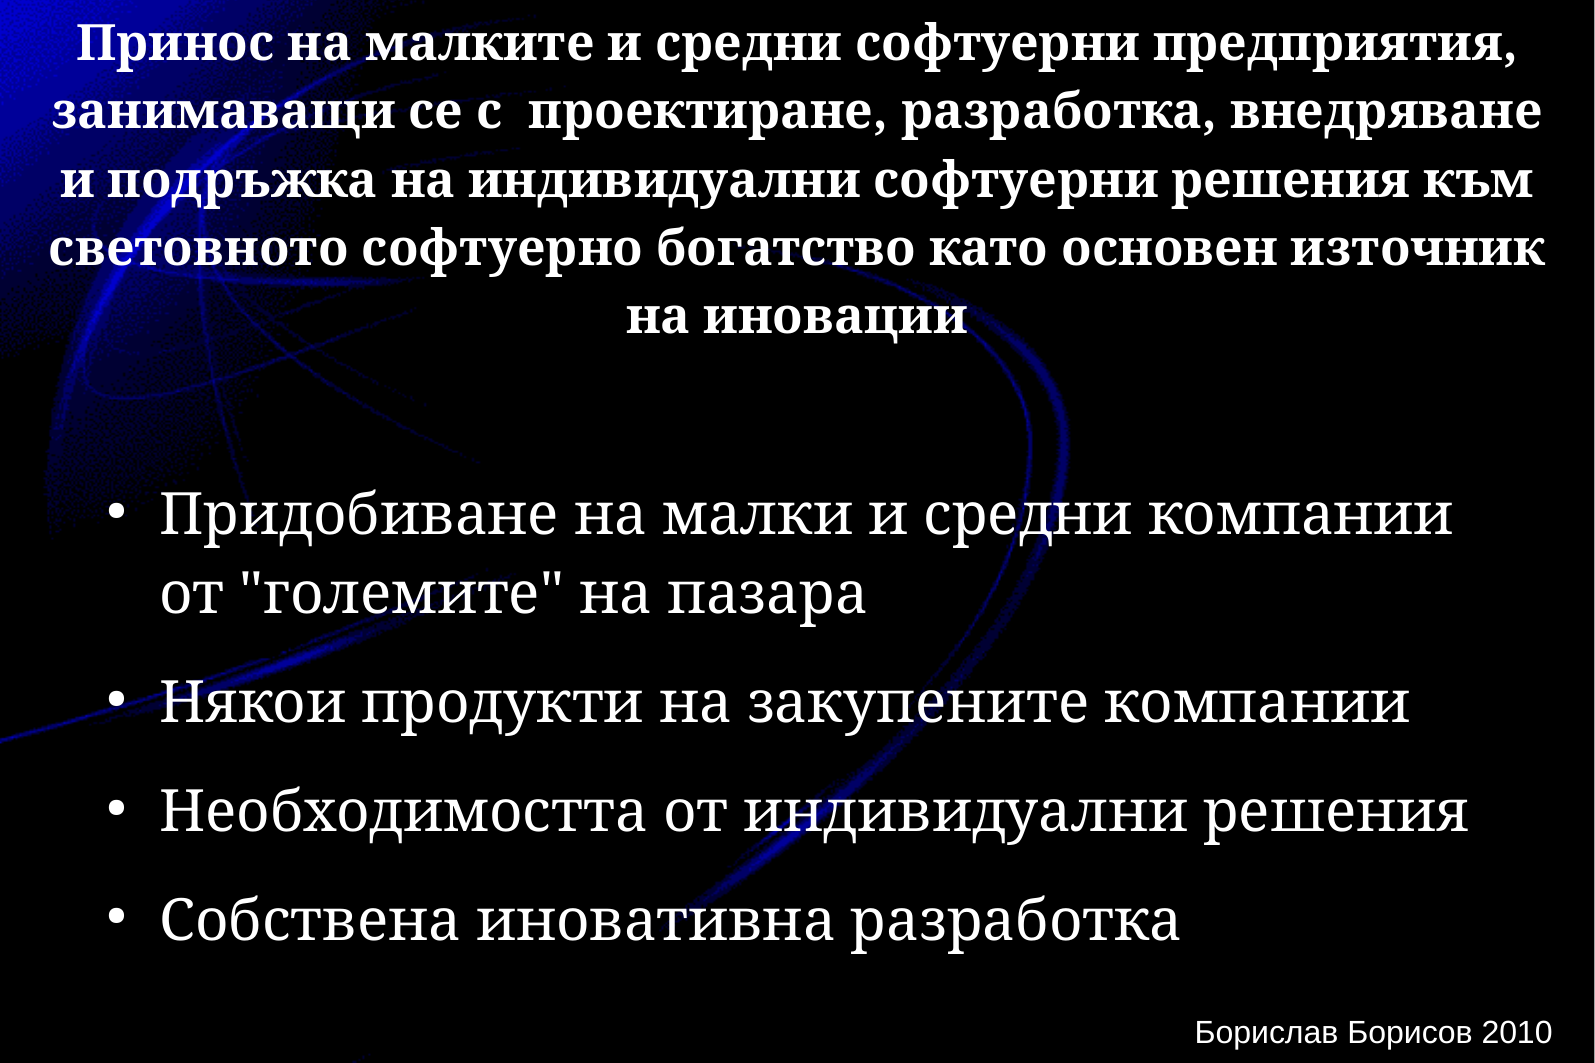

# Принос на малките и средни софтуерни предприятия, занимаващи се с проектиране, разработка, внедряване и подръжка на индивидуални софтуерни решения към световното софтуерно богатство като основен източник на иновации
Придобиване на малки и средни компании от "големите" на пазара
Някои продукти на закупените компании
Необходимостта от индивидуални решения
Собствена иновативна разработка
Борислав Борисов 2010